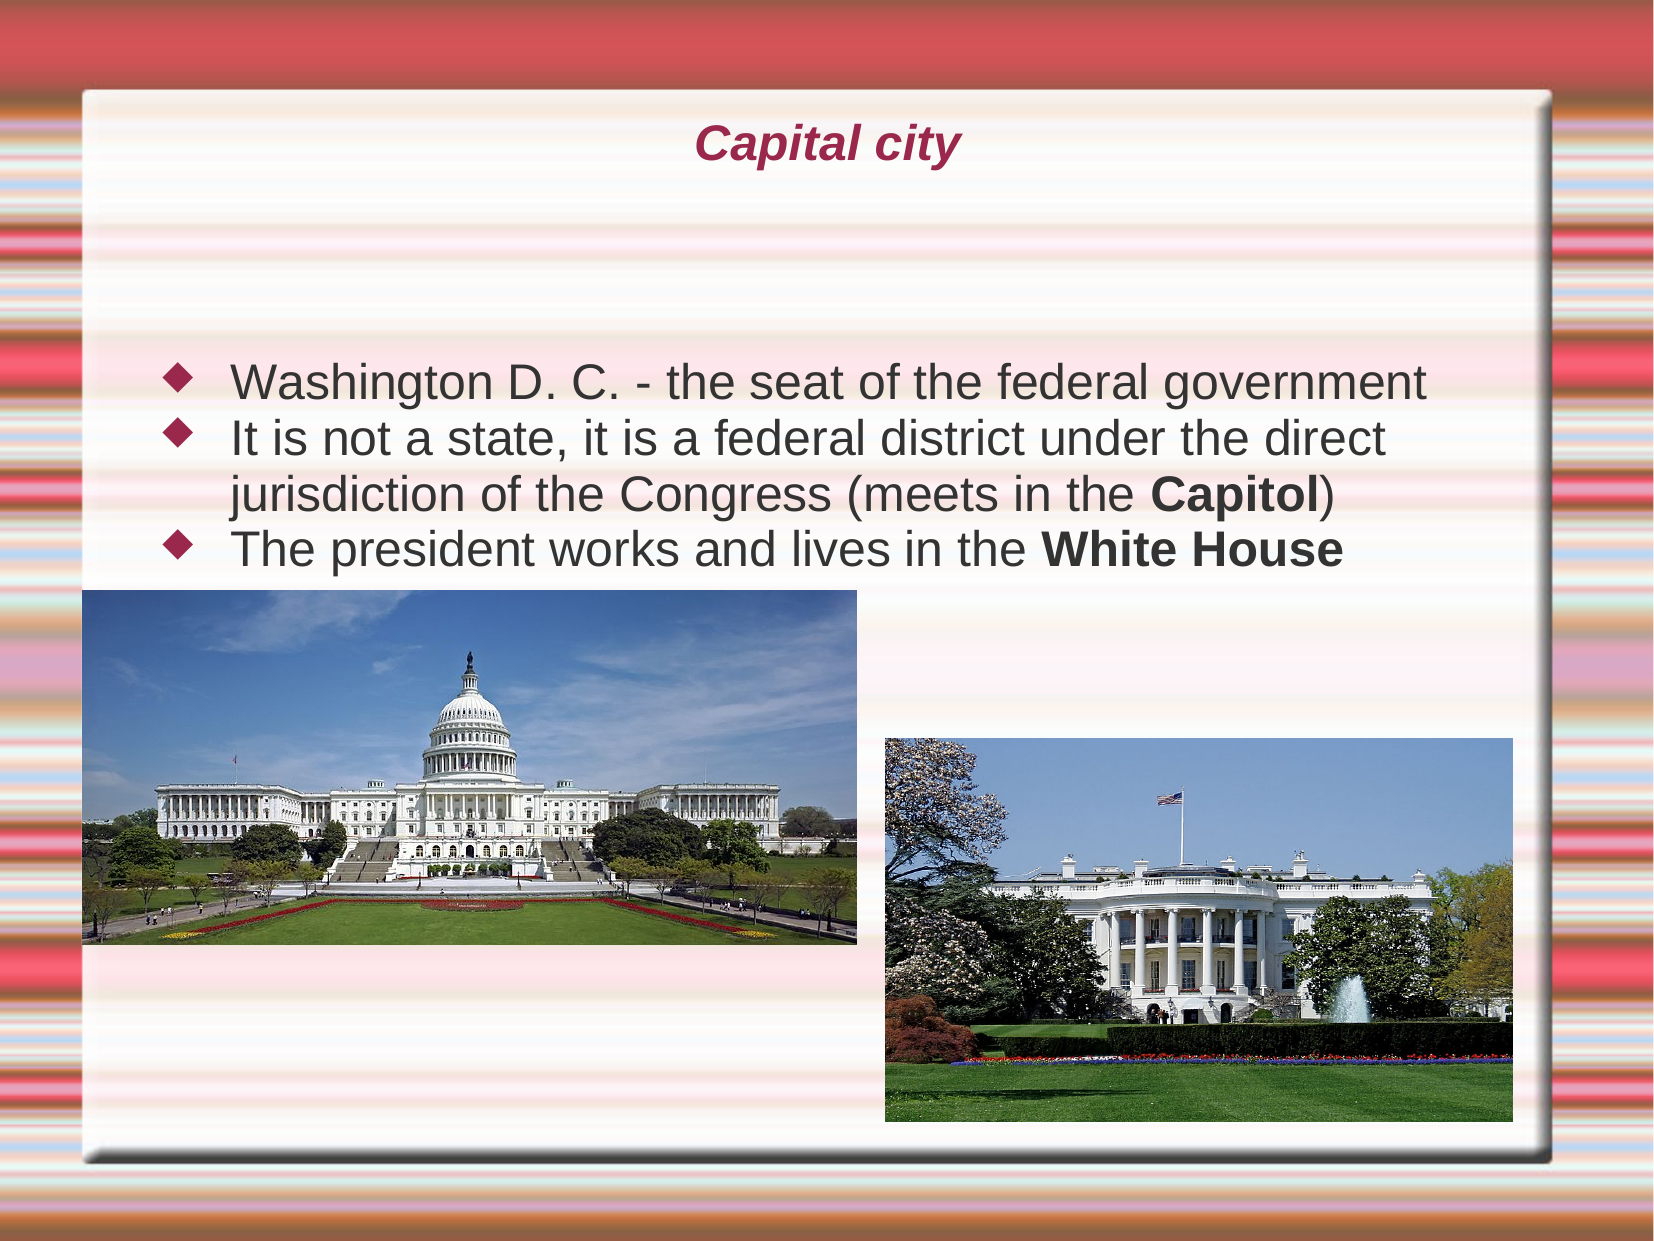

# Capital city
Washington D. C. - the seat of the federal government
It is not a state, it is a federal district under the direct jurisdiction of the Congress (meets in the Capitol)
The president works and lives in the White House